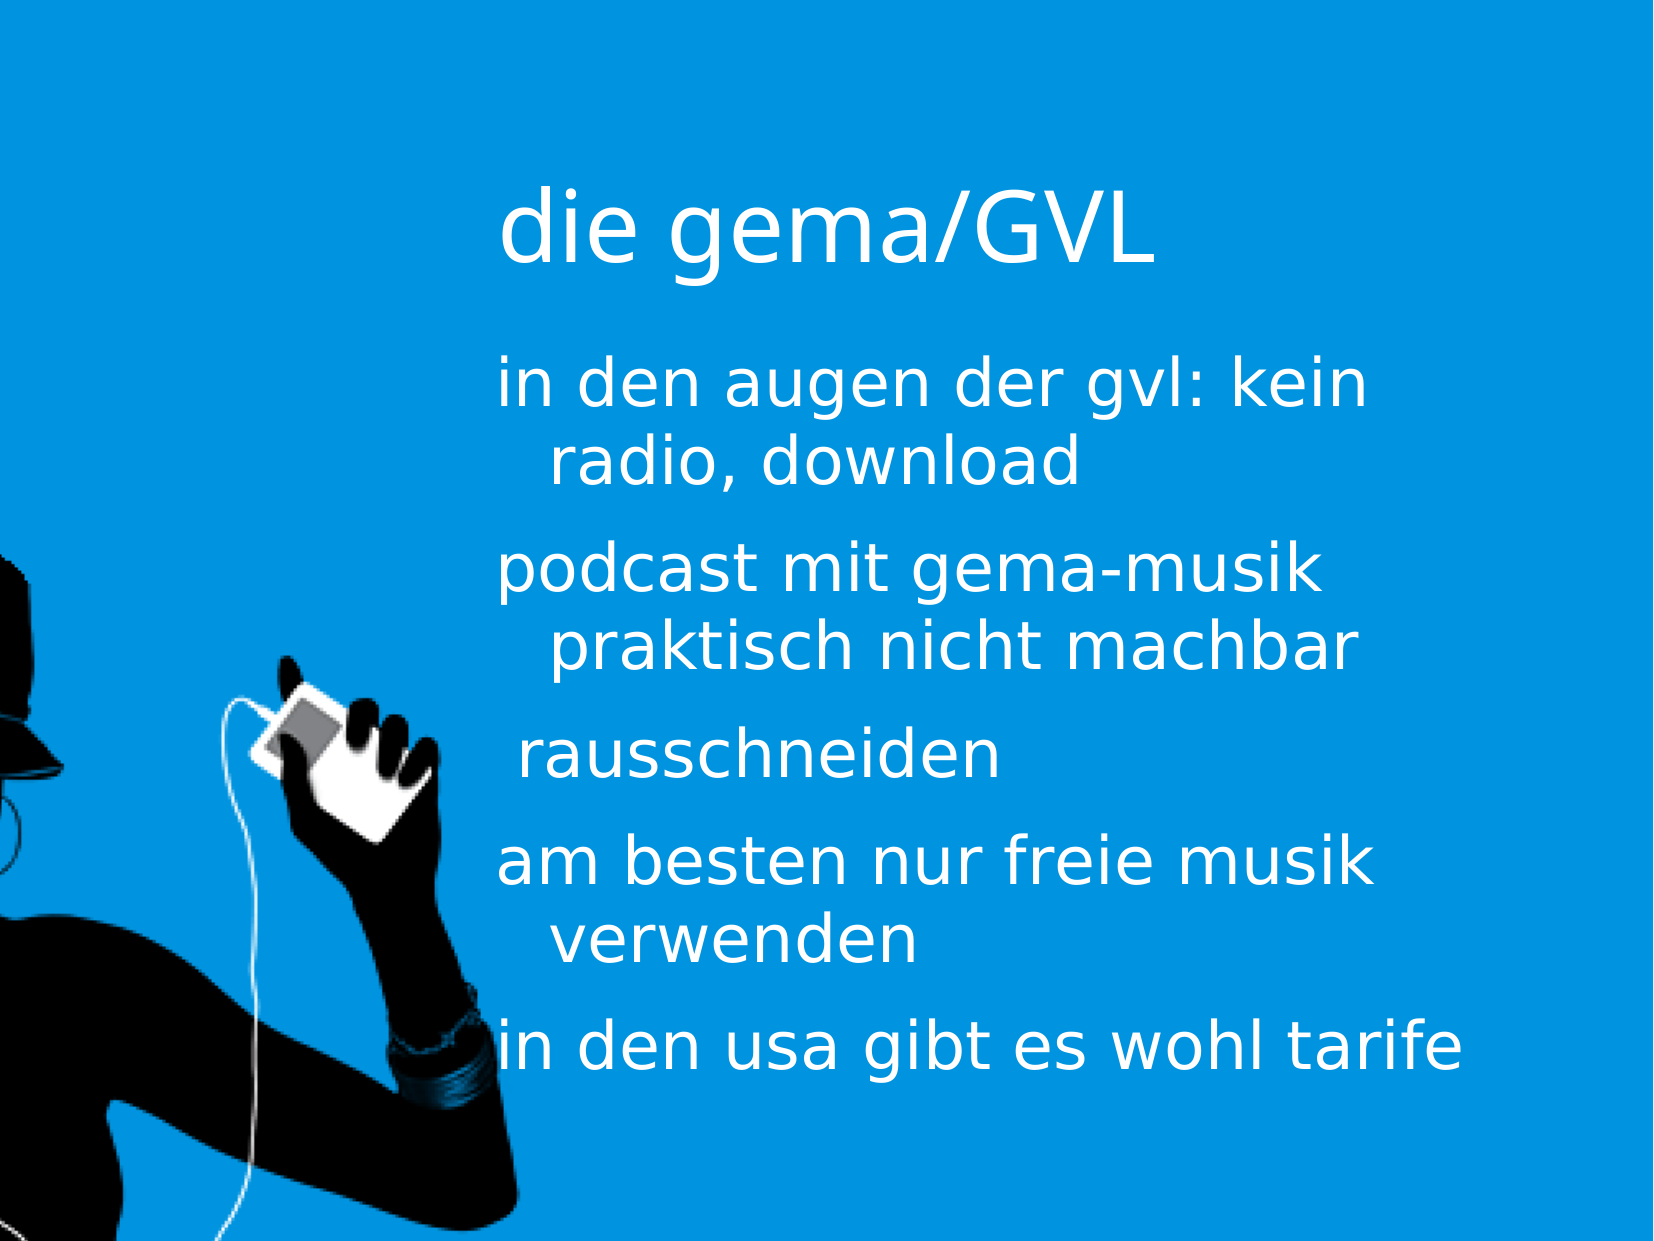

# die gema/GVL
in den augen der gvl: kein radio, download
podcast mit gema-musik praktisch nicht machbar
 rausschneiden
am besten nur freie musik verwenden
in den usa gibt es wohl tarife